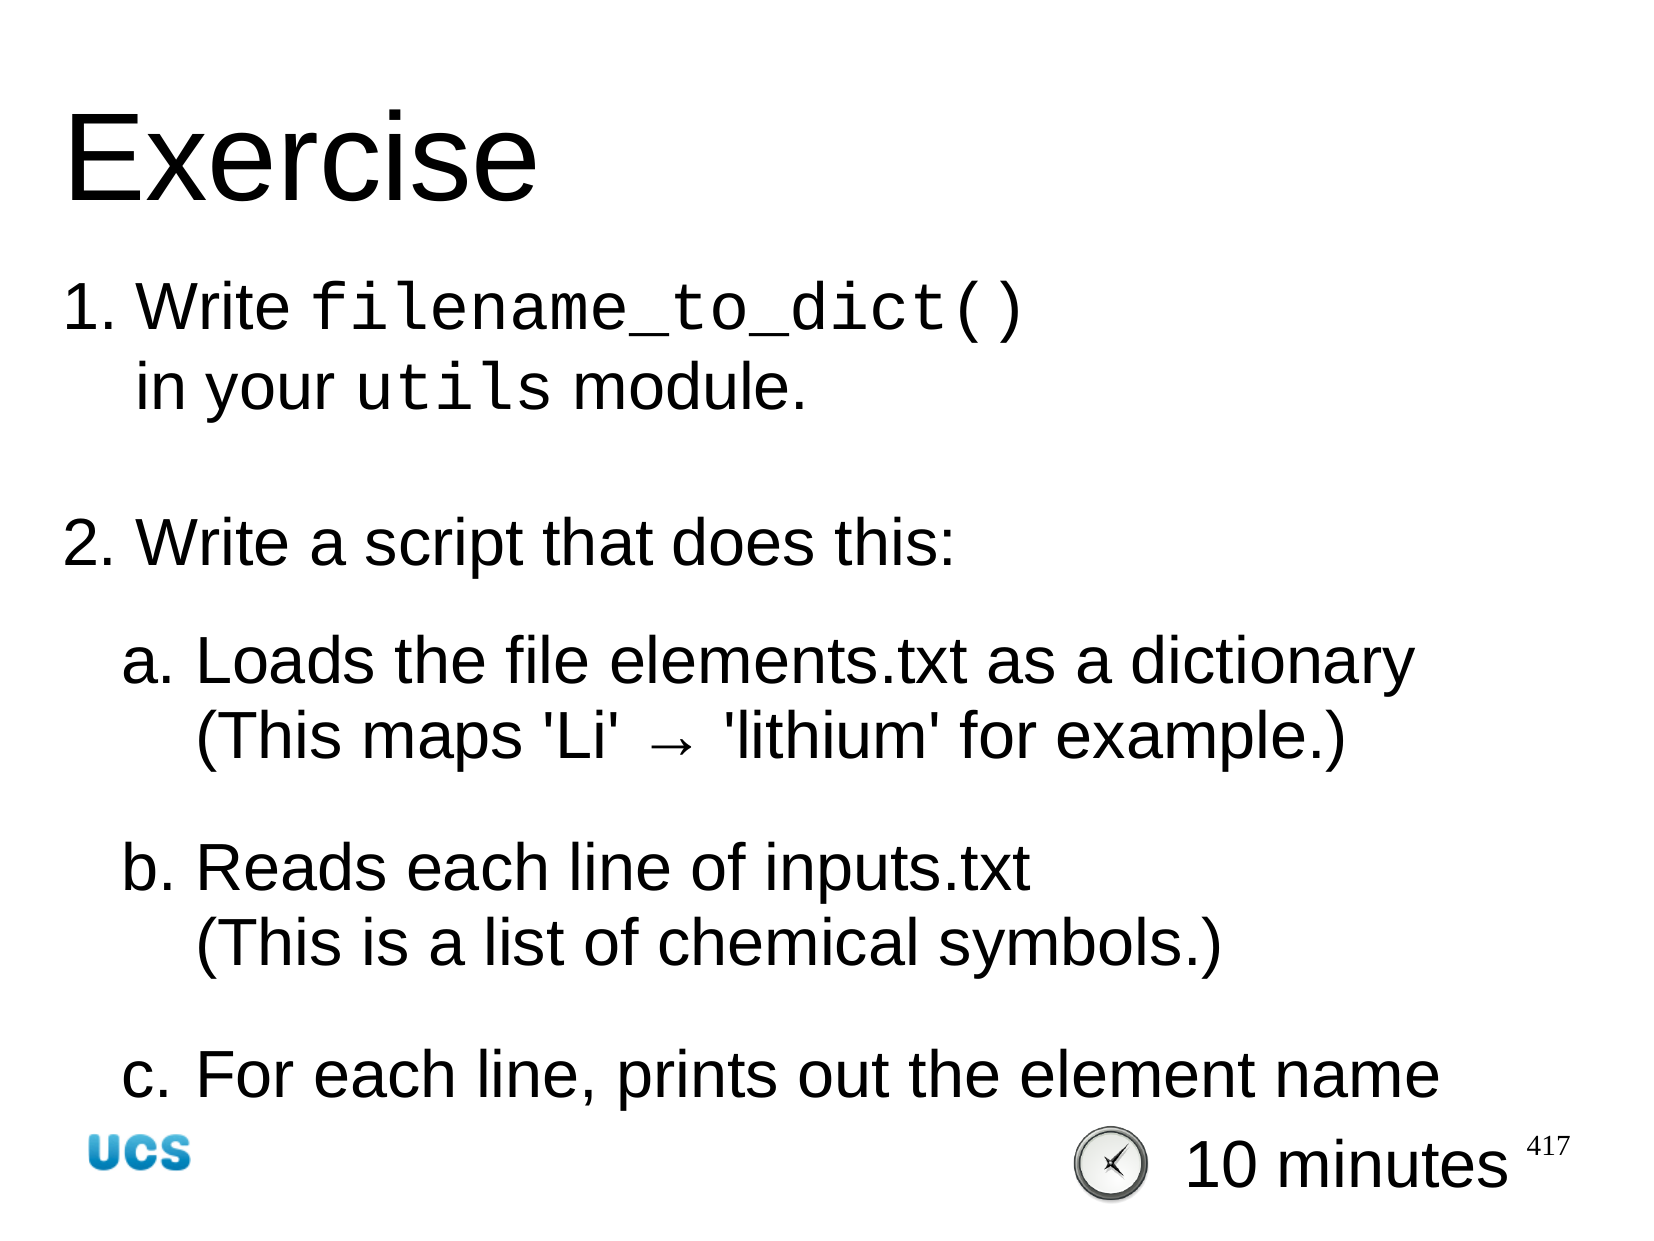

Exercise
1.	Write filename_to_dict()
	in your utils module.
2.	Write a script that does this:
a.	Loads the file elements.txt as a dictionary
	(This maps 'Li' → 'lithium' for example.)
b.	Reads each line of inputs.txt
	(This is a list of chemical symbols.)
c.	For each line, prints out the element name
10 minutes
417